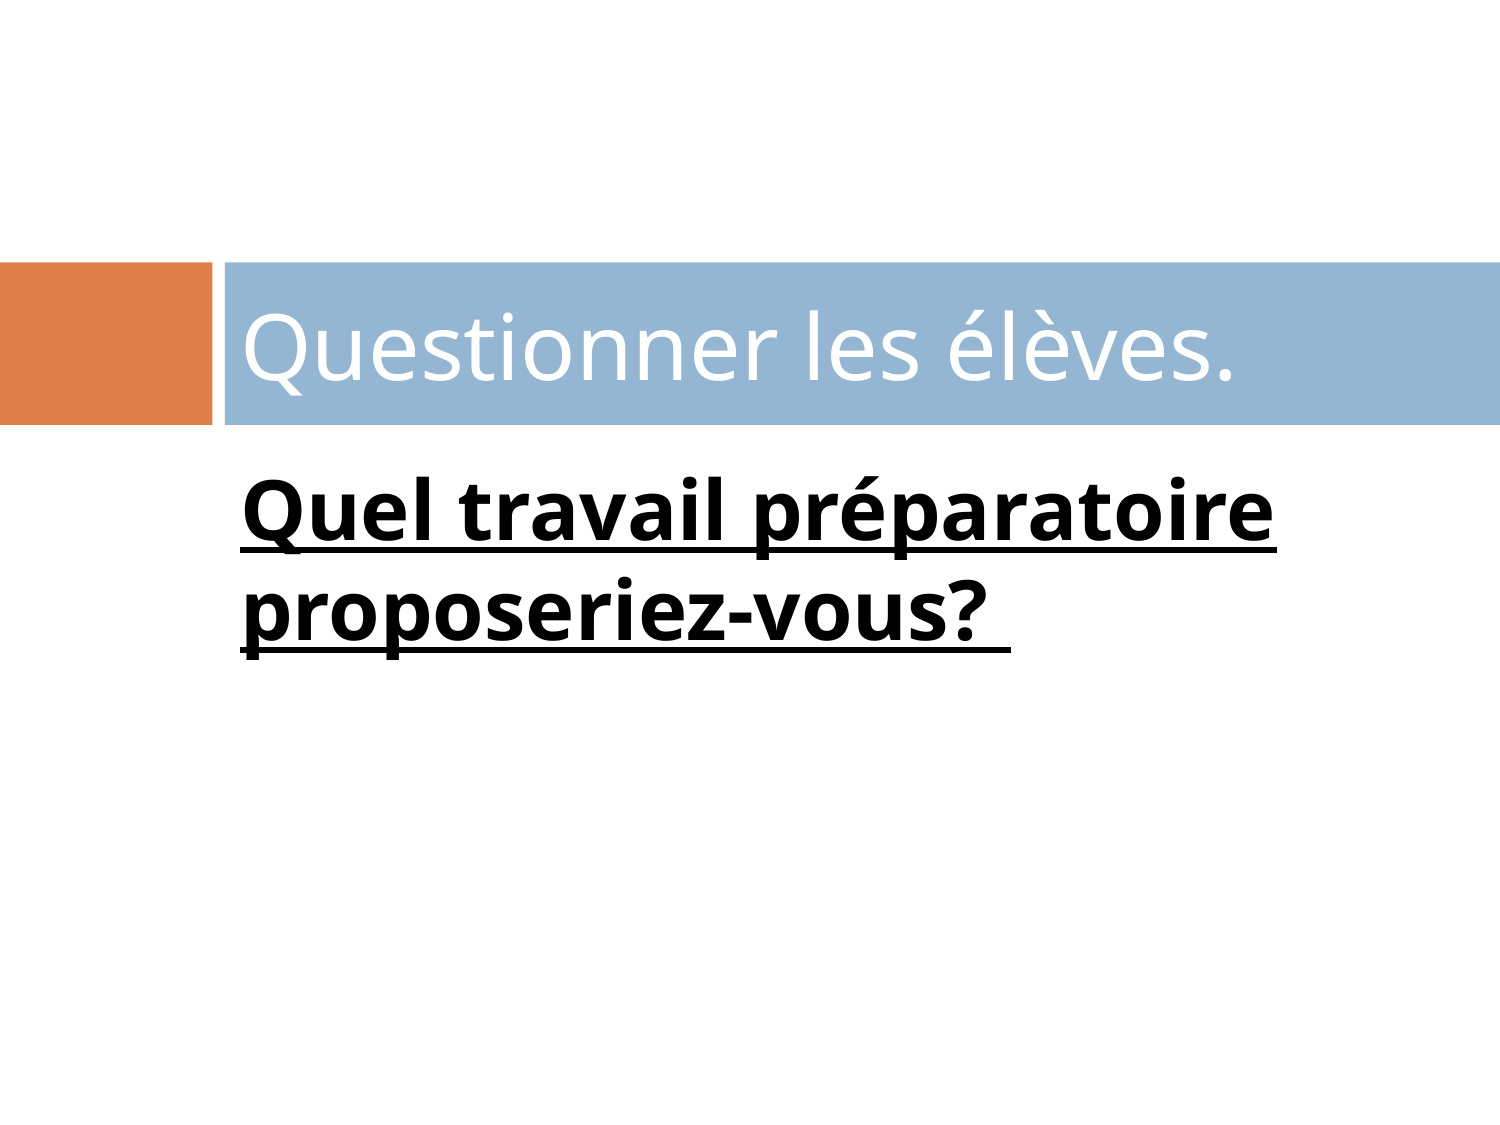

Questionner les élèves.
# Quel travail préparatoire proposeriez-vous?